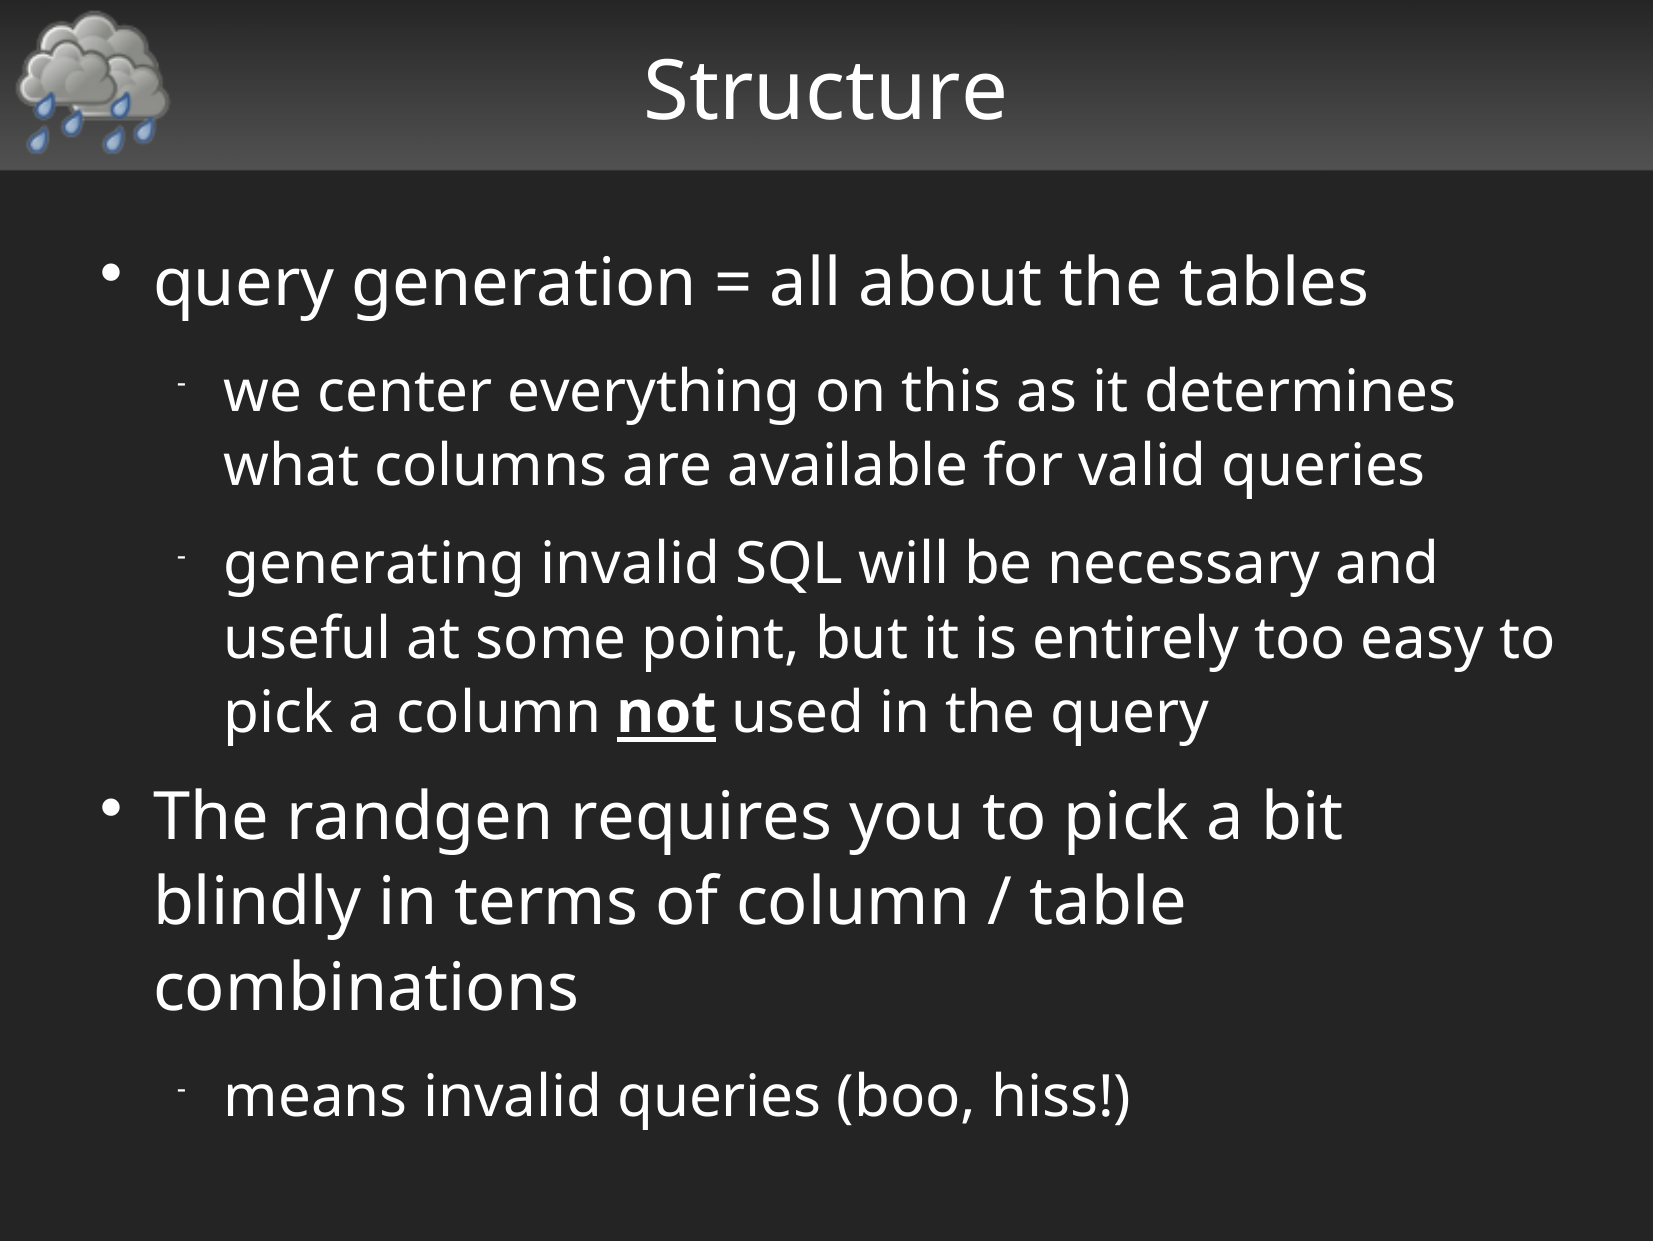

# Structure
query generation = all about the tables
we center everything on this as it determines what columns are available for valid queries
generating invalid SQL will be necessary and useful at some point, but it is entirely too easy to pick a column not used in the query
The randgen requires you to pick a bit blindly in terms of column / table combinations
means invalid queries (boo, hiss!)